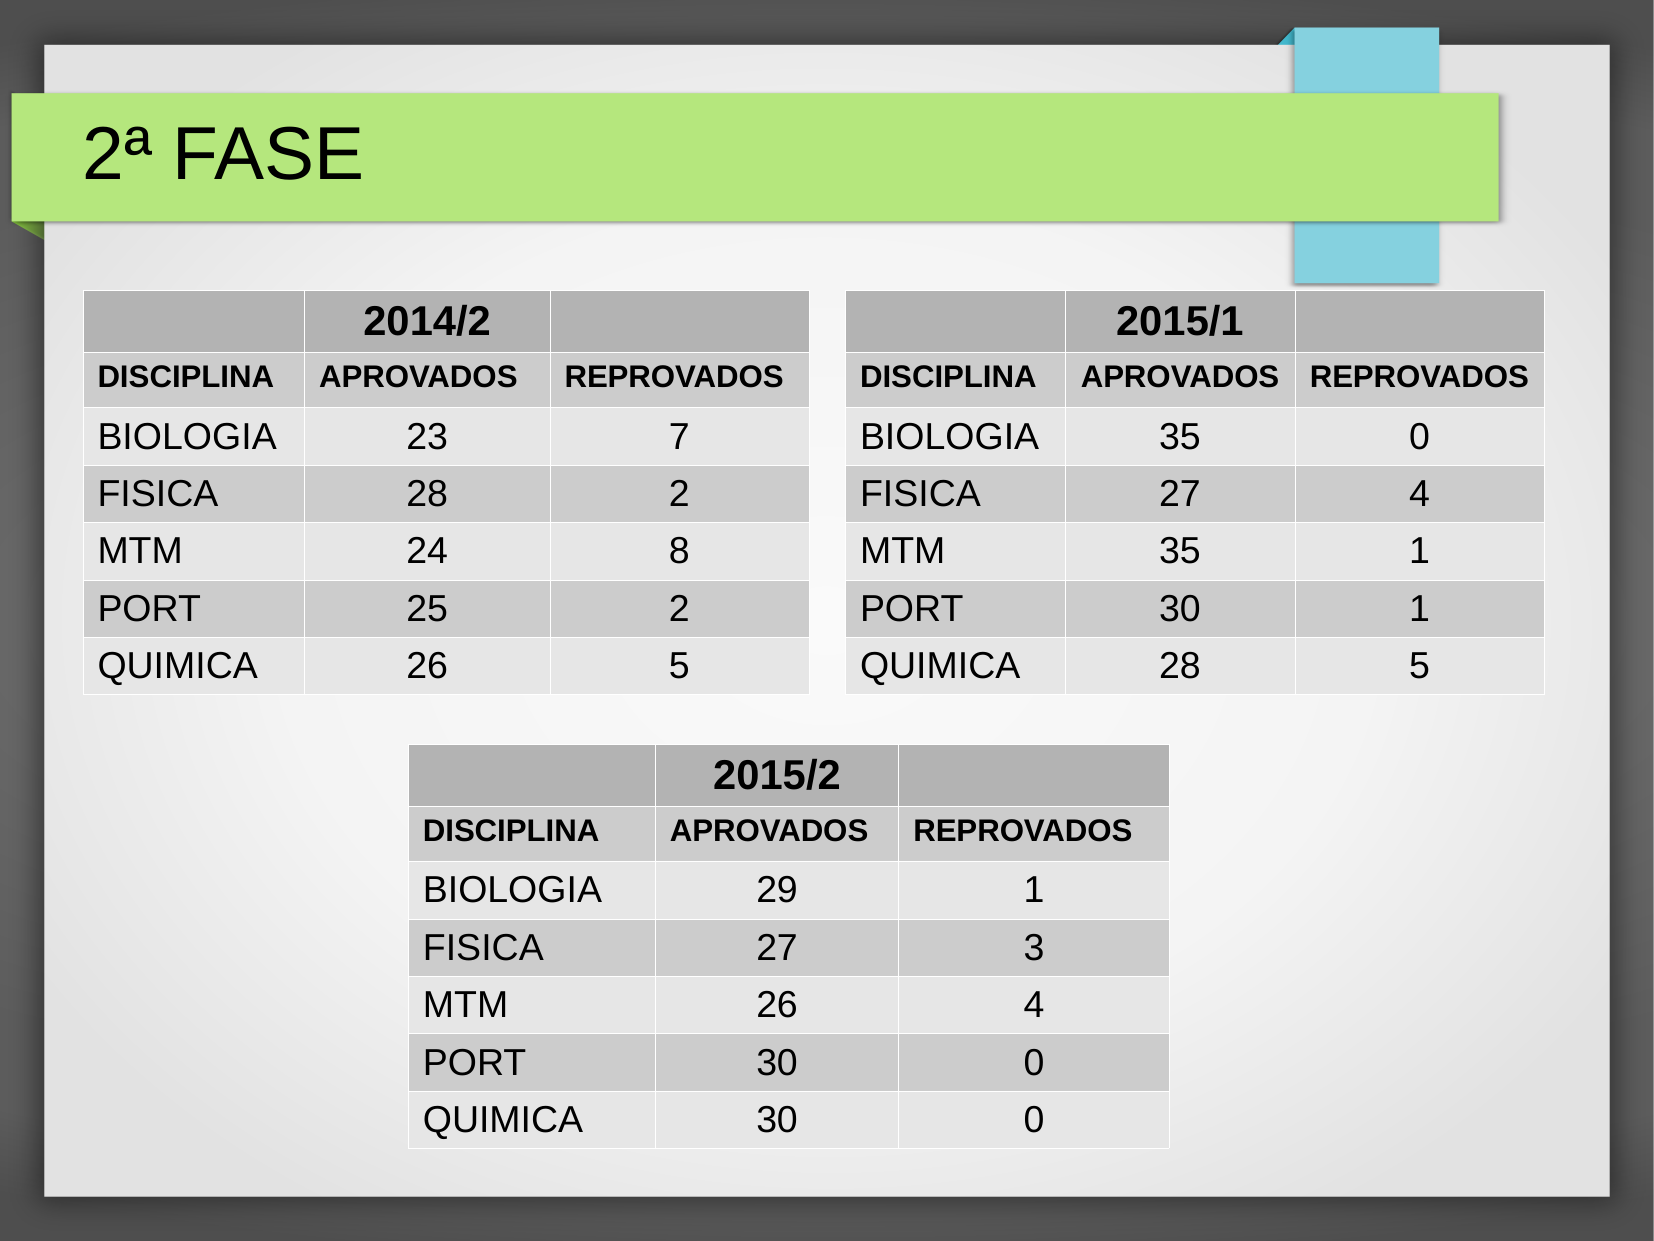

# 2ª FASE
| | 2014/2 | |
| --- | --- | --- |
| DISCIPLINA | APROVADOS | REPROVADOS |
| BIOLOGIA | 23 | 7 |
| FISICA | 28 | 2 |
| MTM | 24 | 8 |
| PORT | 25 | 2 |
| QUIMICA | 26 | 5 |
| | 2015/1 | |
| --- | --- | --- |
| DISCIPLINA | APROVADOS | REPROVADOS |
| BIOLOGIA | 35 | 0 |
| FISICA | 27 | 4 |
| MTM | 35 | 1 |
| PORT | 30 | 1 |
| QUIMICA | 28 | 5 |
| | 2015/2 | |
| --- | --- | --- |
| DISCIPLINA | APROVADOS | REPROVADOS |
| BIOLOGIA | 29 | 1 |
| FISICA | 27 | 3 |
| MTM | 26 | 4 |
| PORT | 30 | 0 |
| QUIMICA | 30 | 0 |